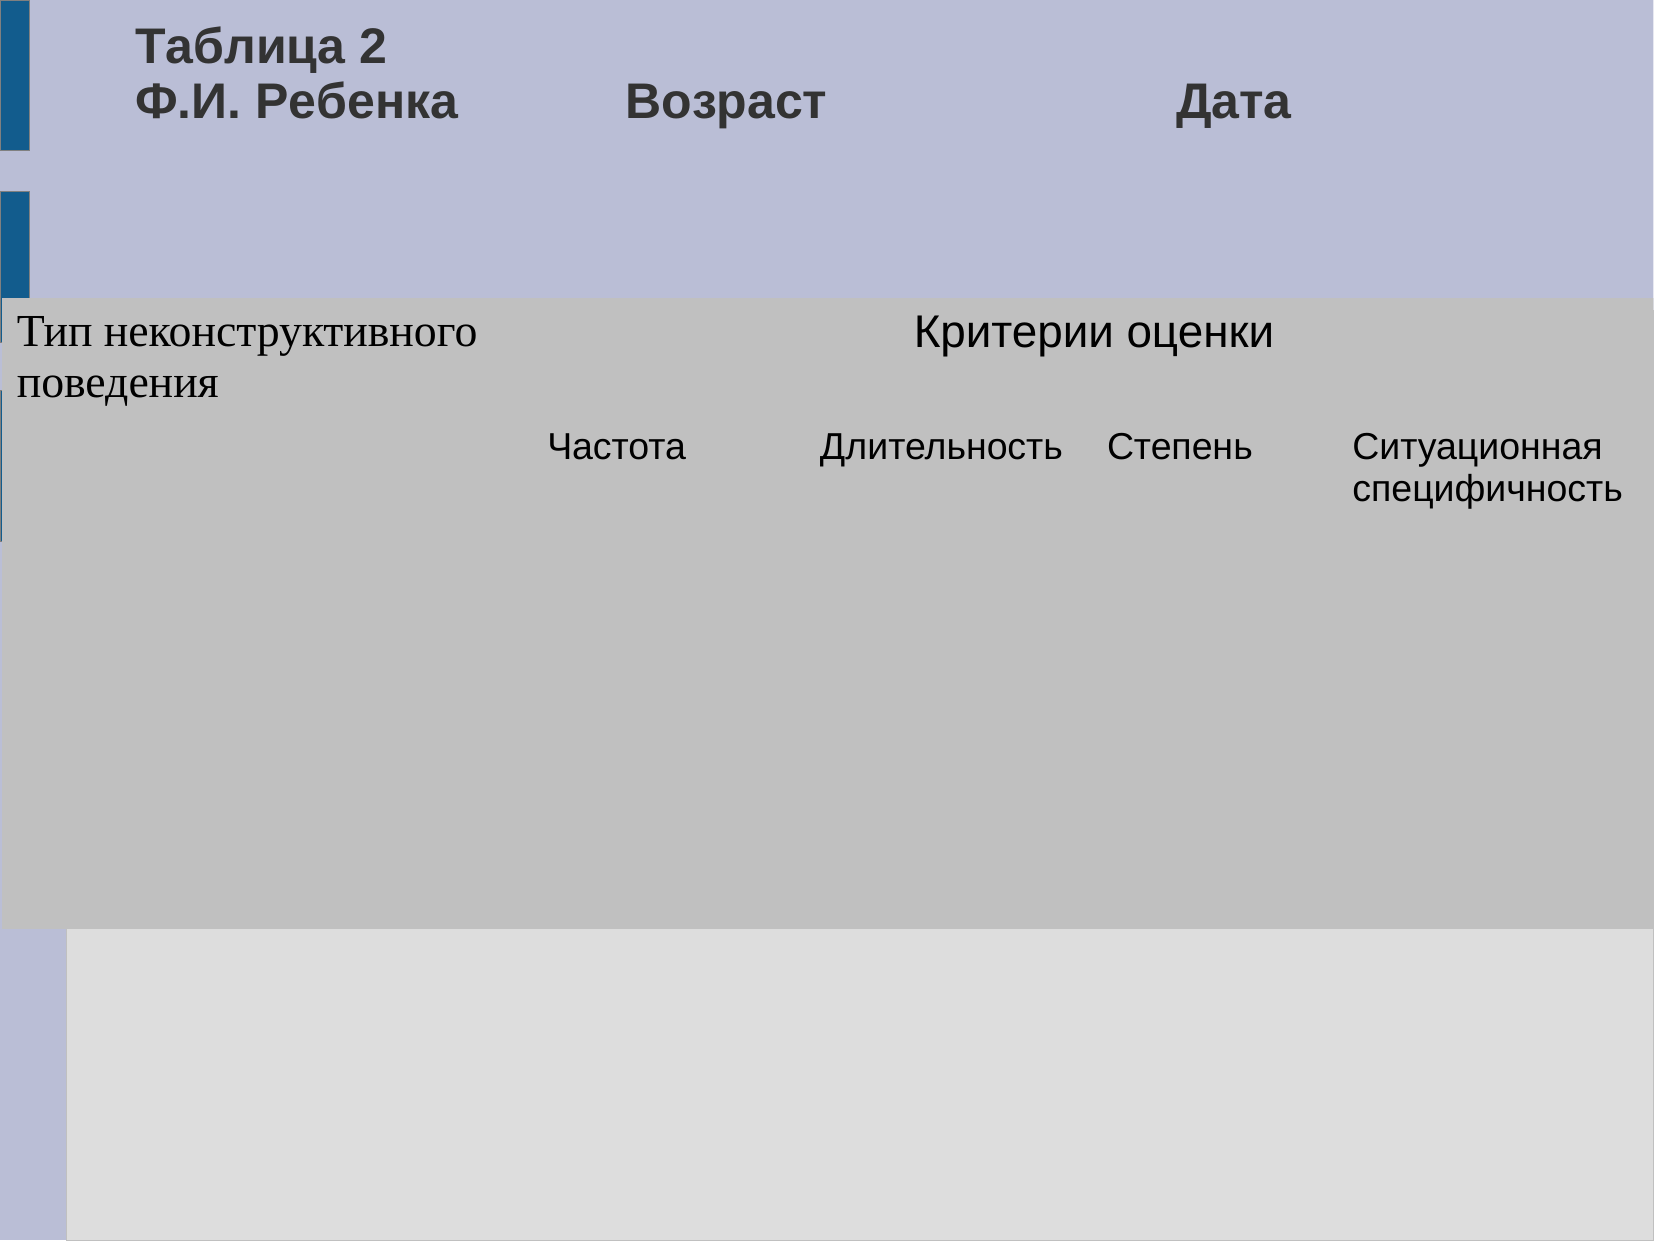

# Таблица 2 Ф.И. Ребенка Возраст Дата
| Тип неконструктивного поведения | Критерии оценки | | | |
| --- | --- | --- | --- | --- |
| | Частота | Длительность | Степень | Ситуационная специфичность |
| | | | | |
| | | | | |
| | | | | |
| | | | | |
| | | | | |
| | | | | |
| | | | | |